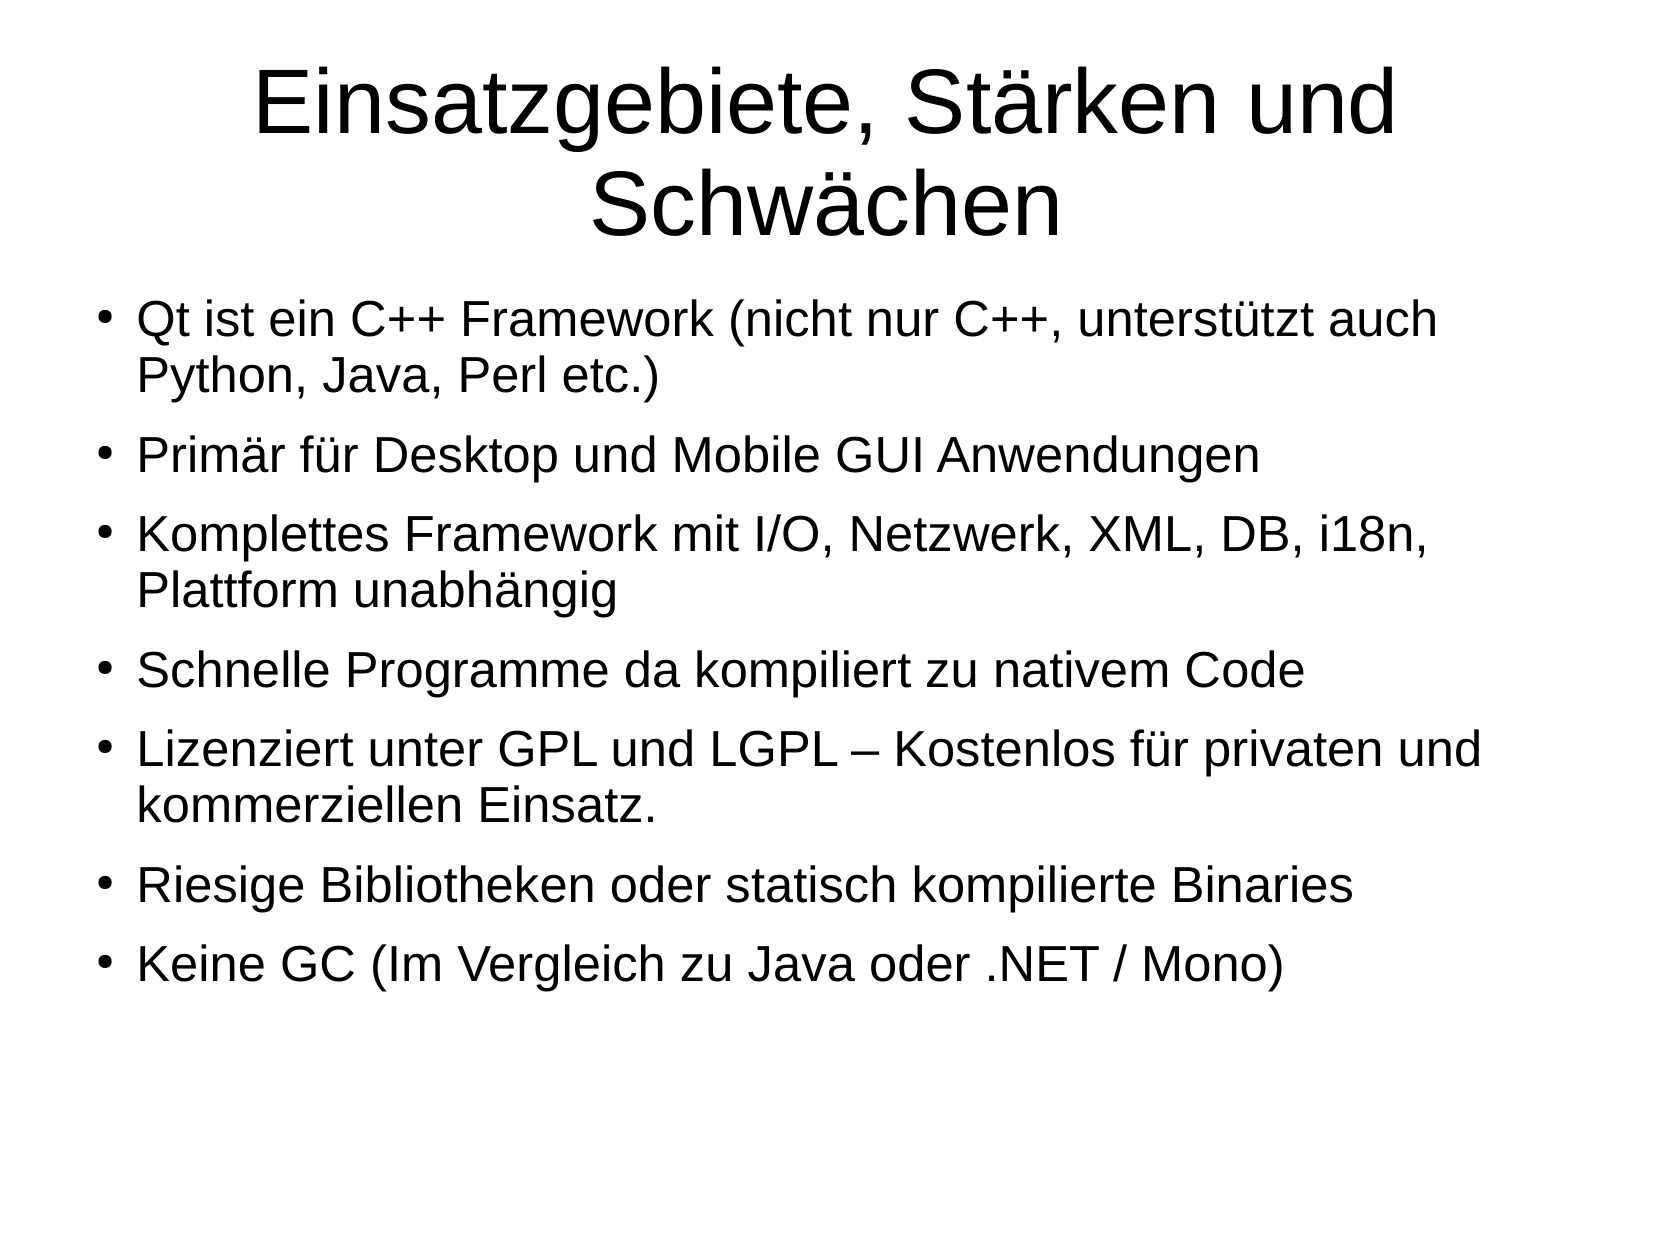

# Einsatzgebiete, Stärken und Schwächen
Qt ist ein C++ Framework (nicht nur C++, unterstützt auch Python, Java, Perl etc.)
Primär für Desktop und Mobile GUI Anwendungen
Komplettes Framework mit I/O, Netzwerk, XML, DB, i18n, Plattform unabhängig
Schnelle Programme da kompiliert zu nativem Code
Lizenziert unter GPL und LGPL – Kostenlos für privaten und kommerziellen Einsatz.
Riesige Bibliotheken oder statisch kompilierte Binaries
Keine GC (Im Vergleich zu Java oder .NET / Mono)